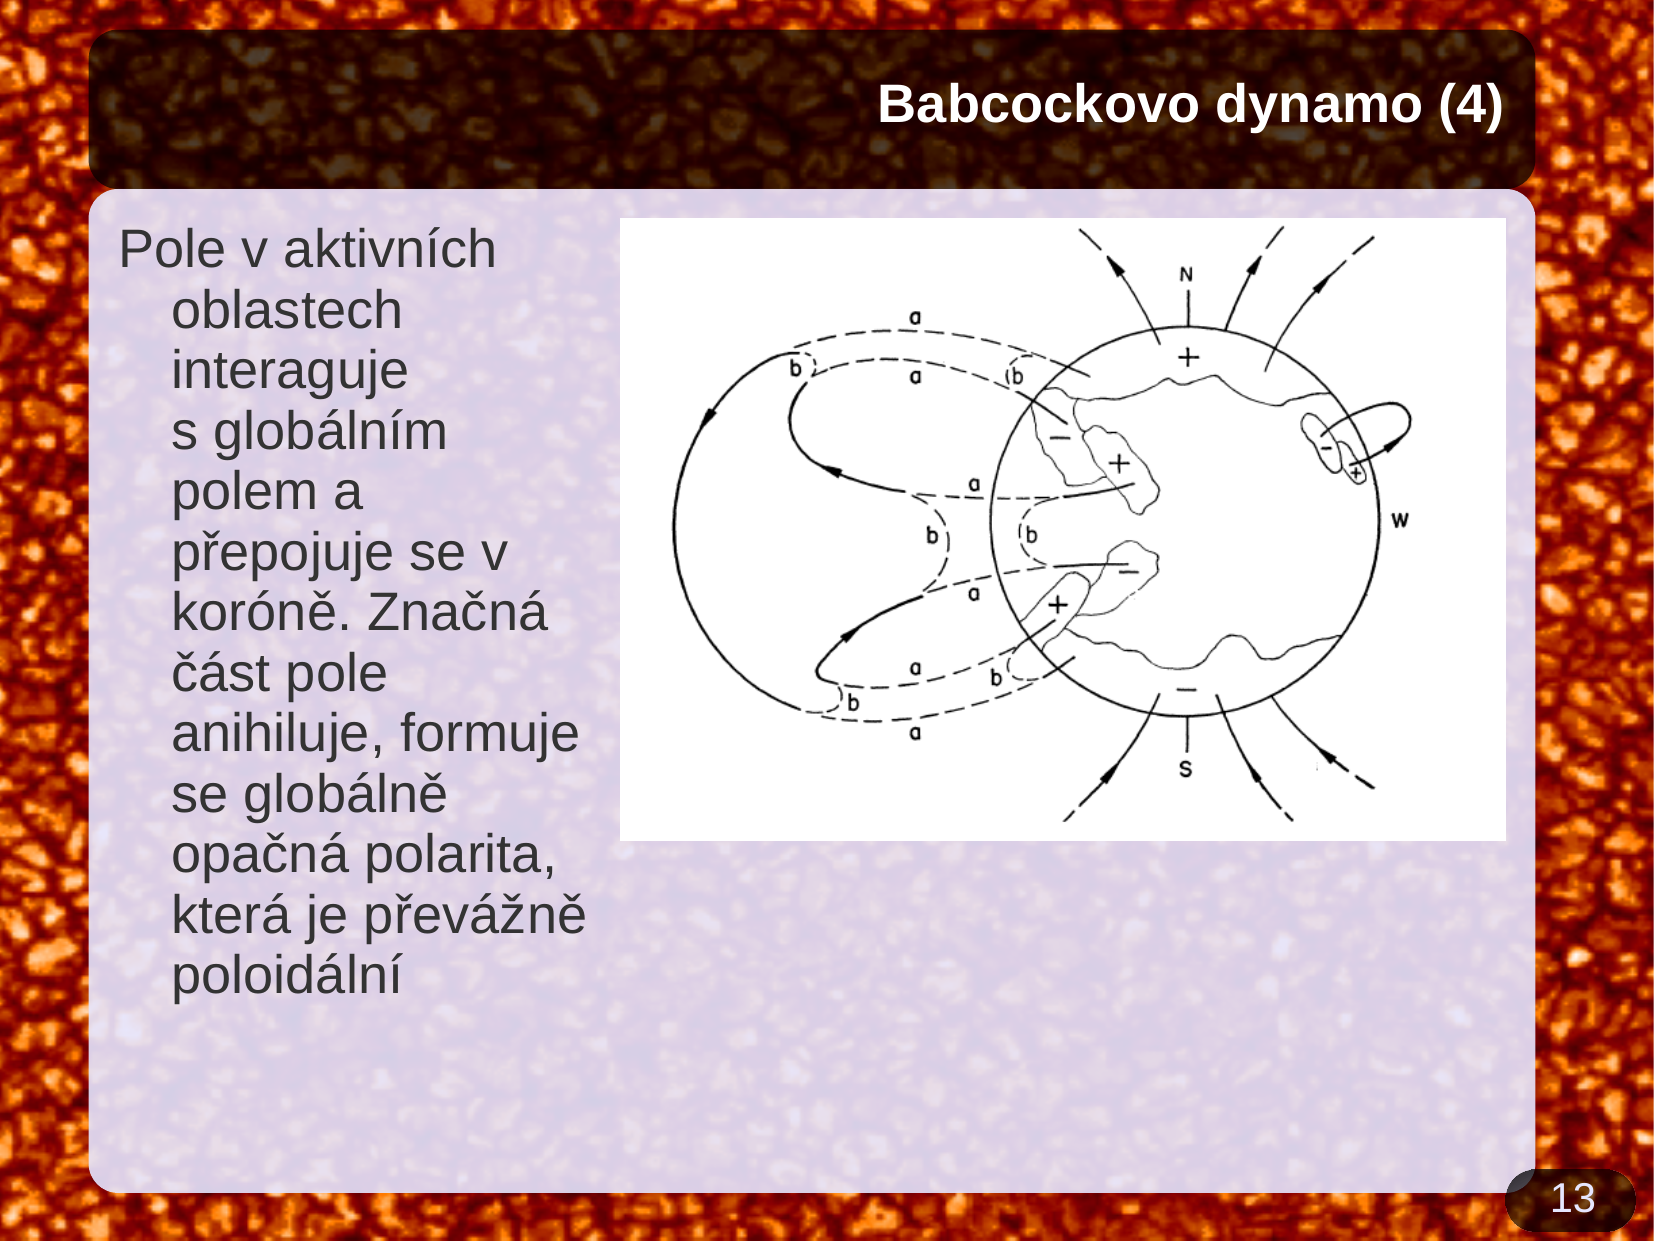

# Babcockovo dynamo (4)
Pole v aktivních oblastech interaguje s globálním polem a přepojuje se v koróně. Značná část pole anihiluje, formuje se globálně opačná polarita, která je převážně poloidální